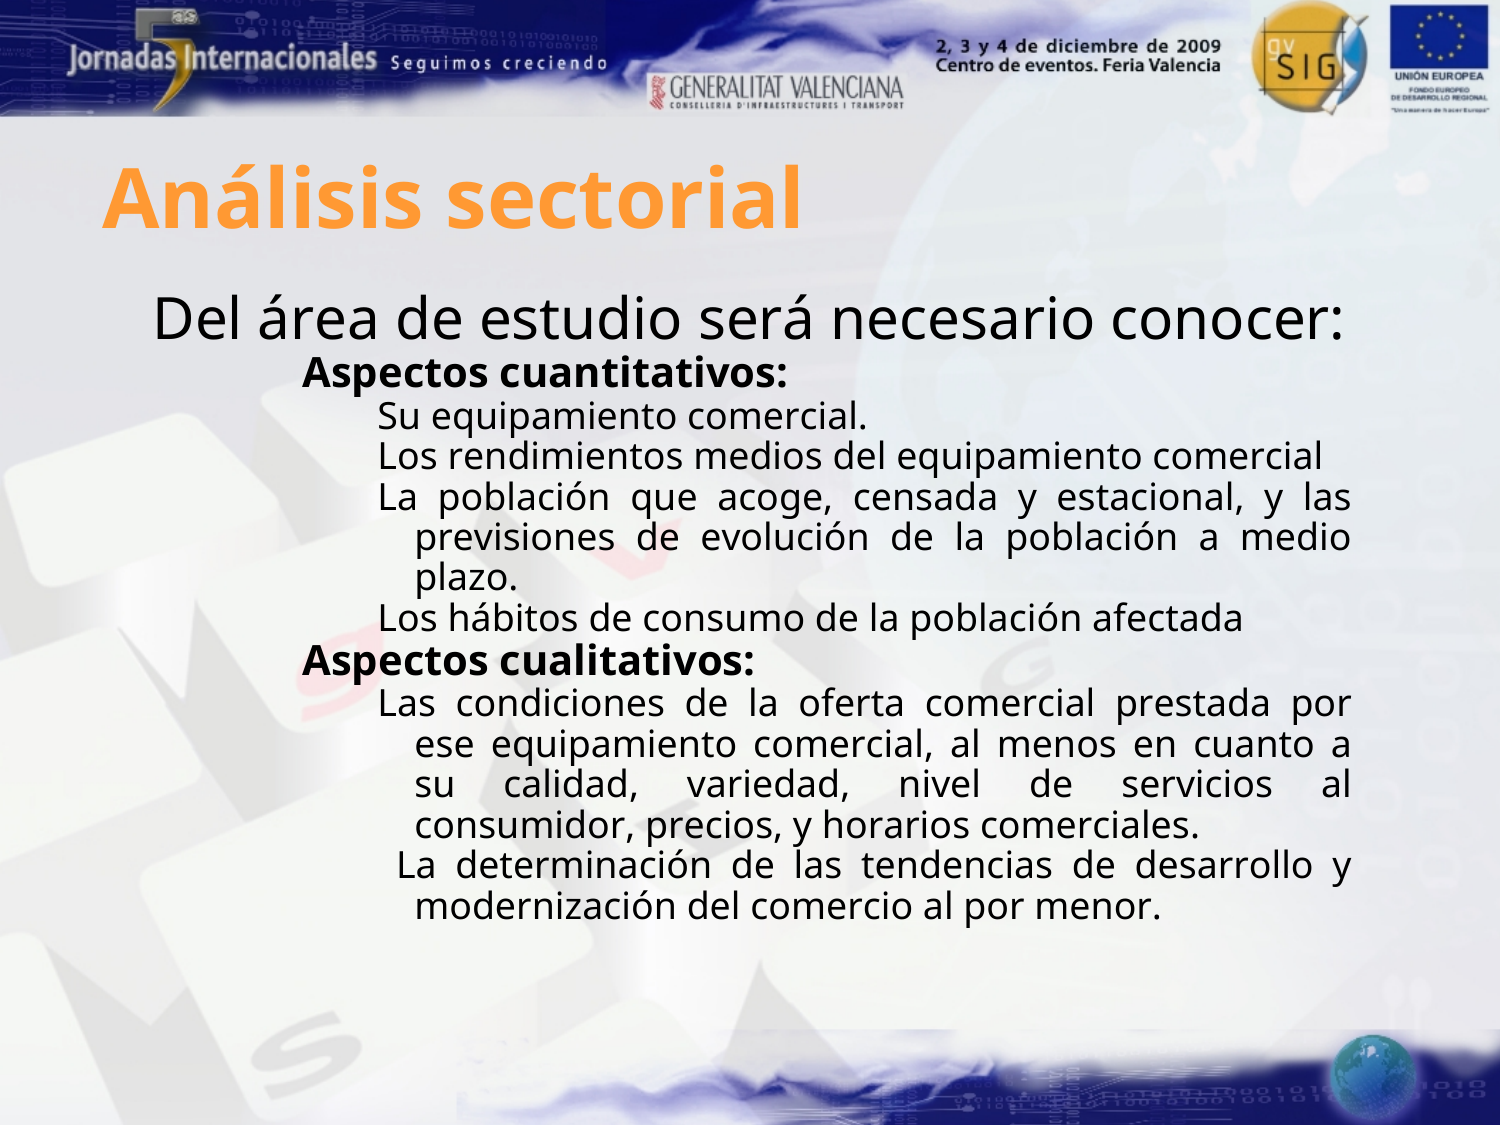

Análisis sectorial
Del área de estudio será necesario conocer:
Aspectos cuantitativos:
Su equipamiento comercial.
Los rendimientos medios del equipamiento comercial
La población que acoge, censada y estacional, y las previsiones de evolución de la población a medio plazo.
Los hábitos de consumo de la población afectada
Aspectos cualitativos:
Las condiciones de la oferta comercial prestada por ese equipamiento comercial, al menos en cuanto a su calidad, variedad, nivel de servicios al consumidor, precios, y horarios comerciales.
 La determinación de las tendencias de desarrollo y modernización del comercio al por menor.